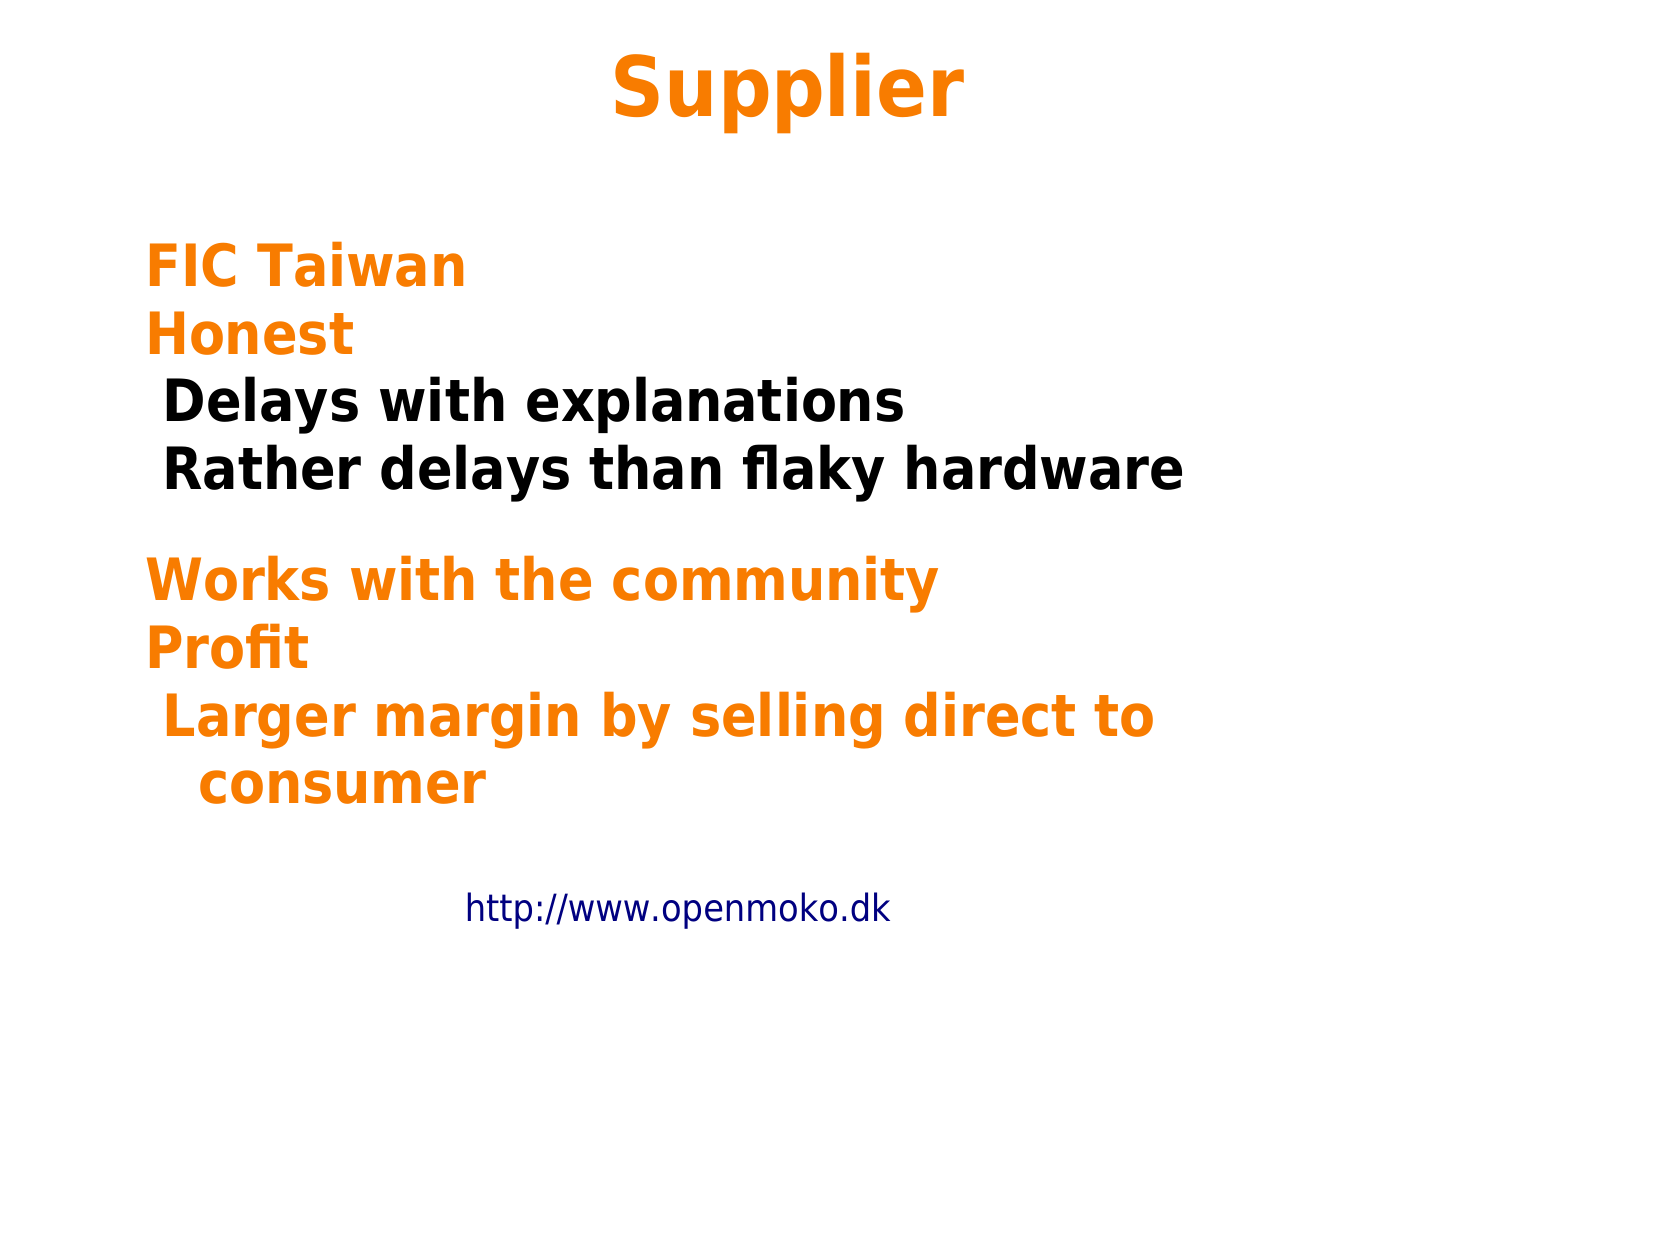

Supplier
 FIC Taiwan
 Honest
Delays with explanations
Rather delays than flaky hardware
 Works with the community
 Profit
Larger margin by selling direct to consumer
http://www.openmoko.dk